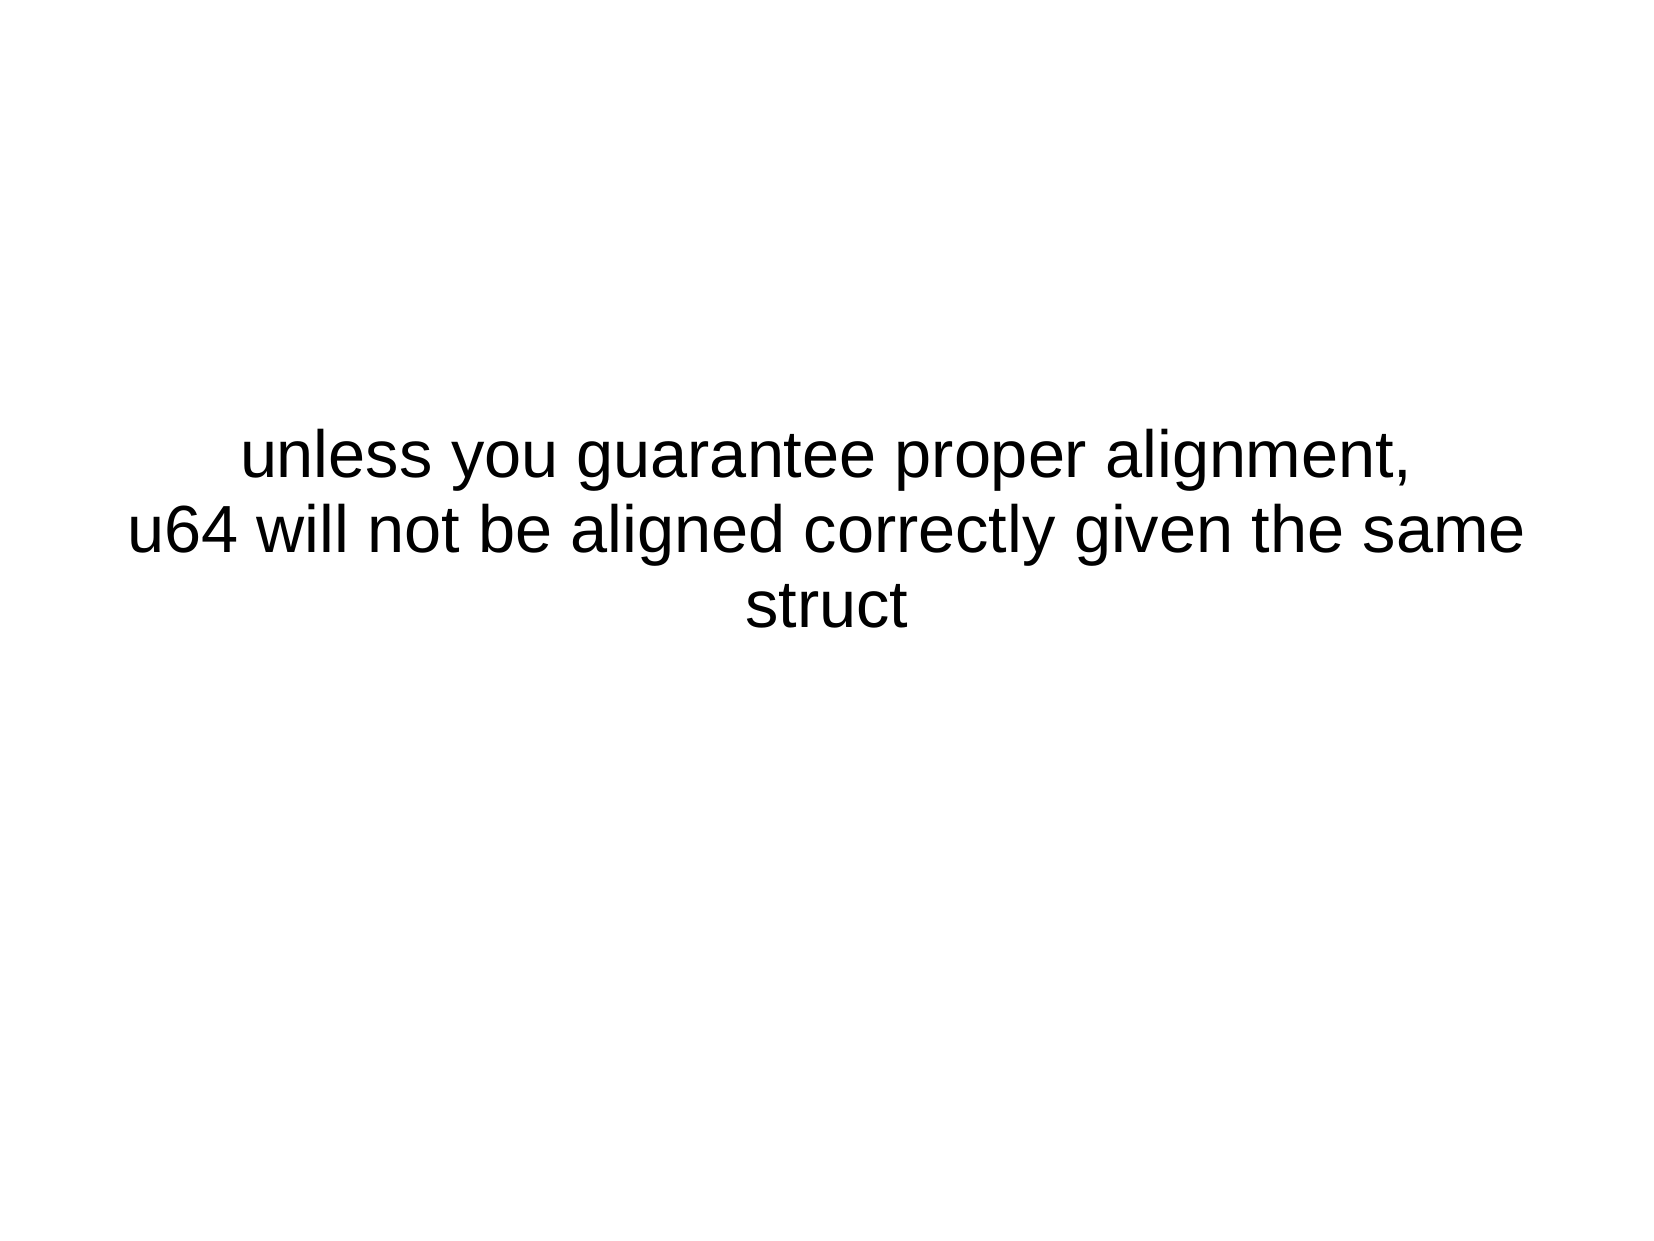

# unless you guarantee proper alignment,
u64 will not be aligned correctly given the same struct